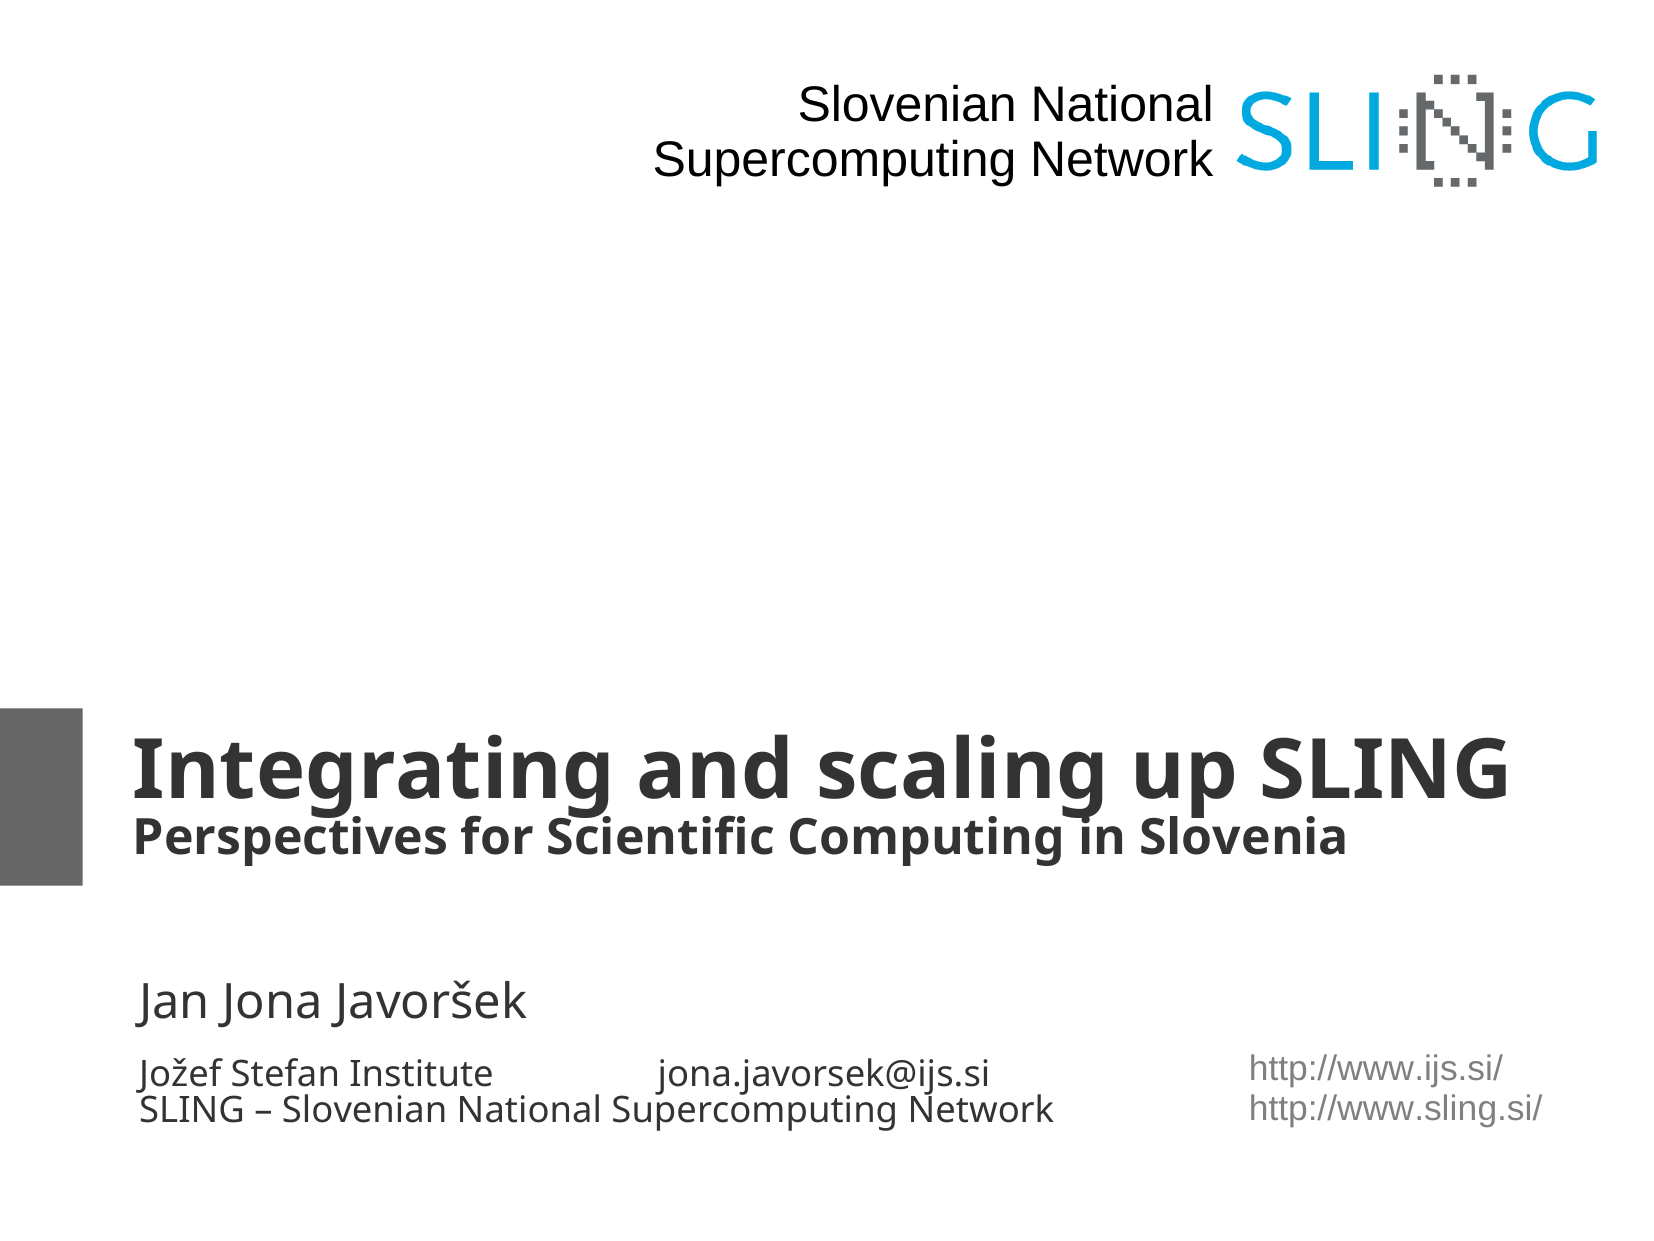

Slovenian National
Supercomputing Network
# Integrating and scaling up SLING Perspectives for Scientific Computing in Slovenia
Jan Jona Javoršek
Jožef Stefan Institute 	 jona.javorsek@ijs.si
SLING – Slovenian National Supercomputing Network
http://www.ijs.si/
http://www.sling.si/